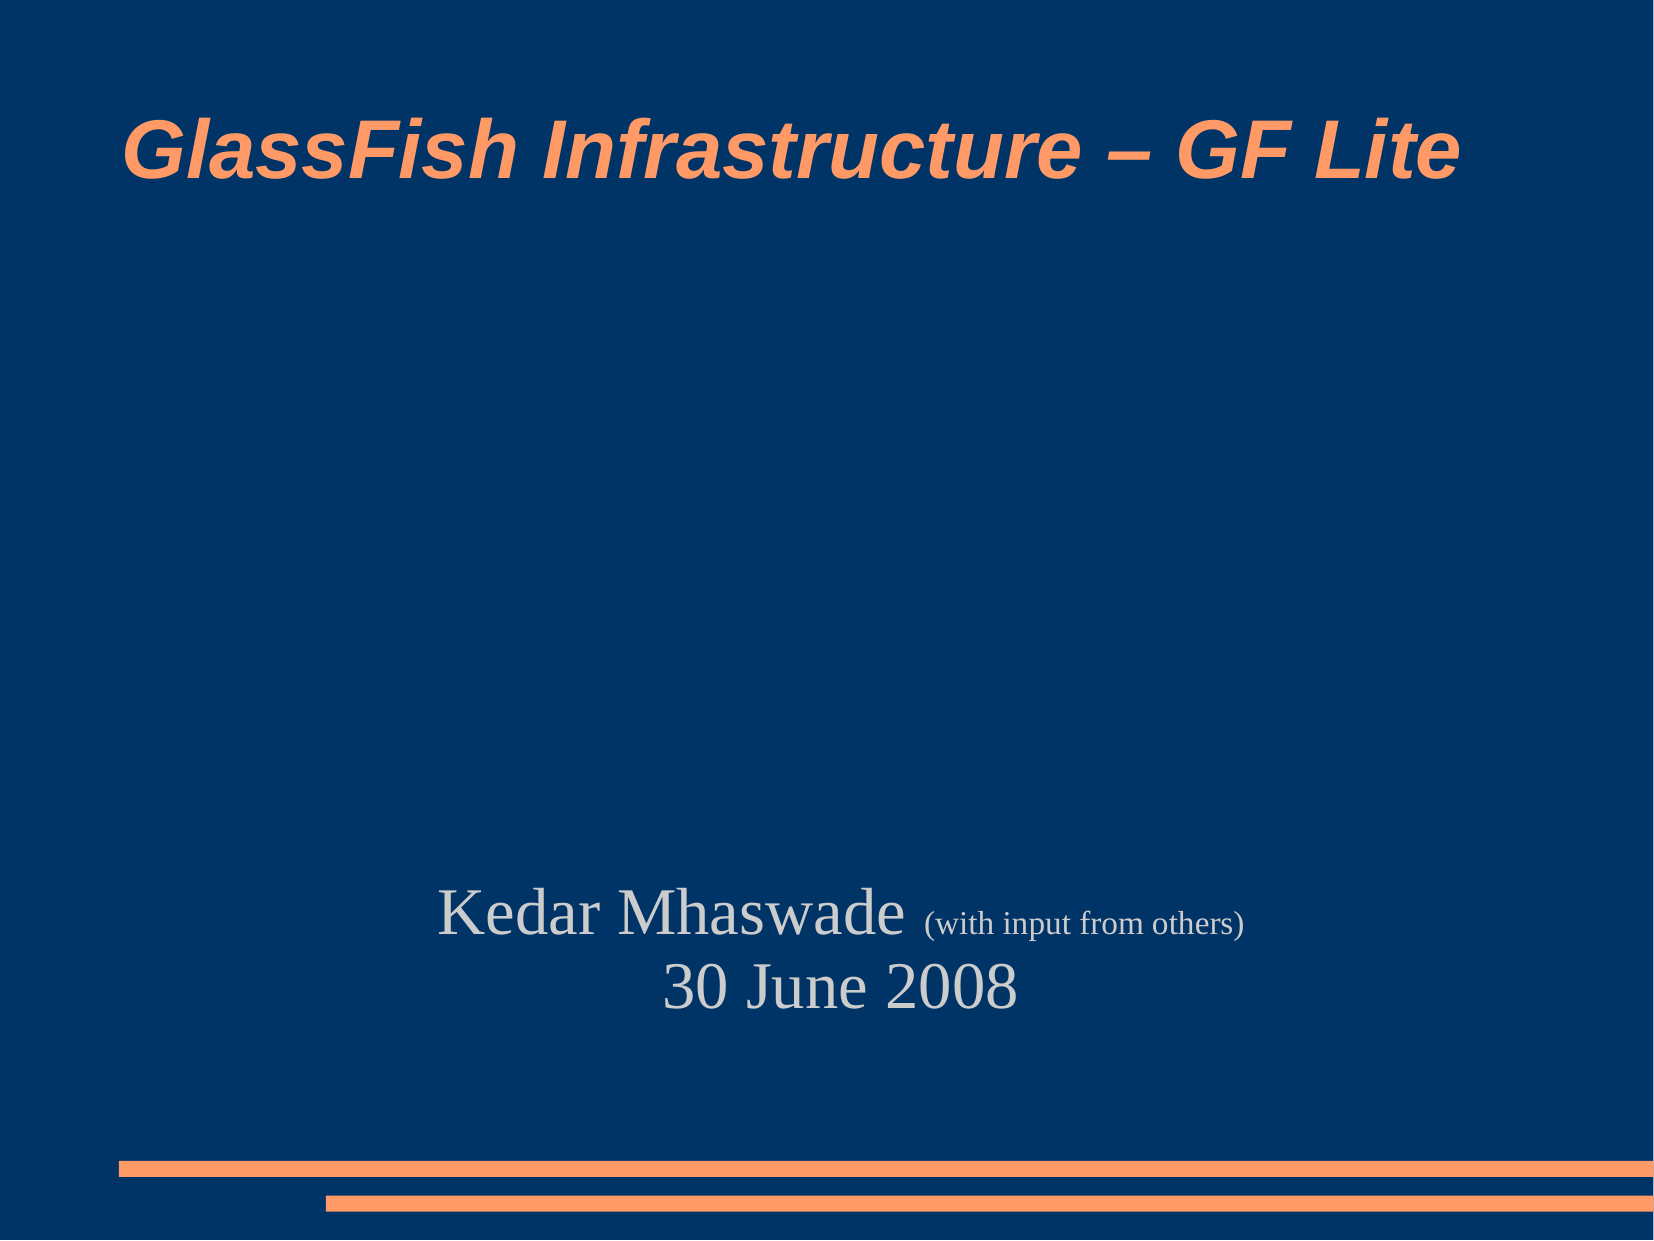

# GlassFish Infrastructure – GF Lite
Kedar Mhaswade (with input from others)
30 June 2008